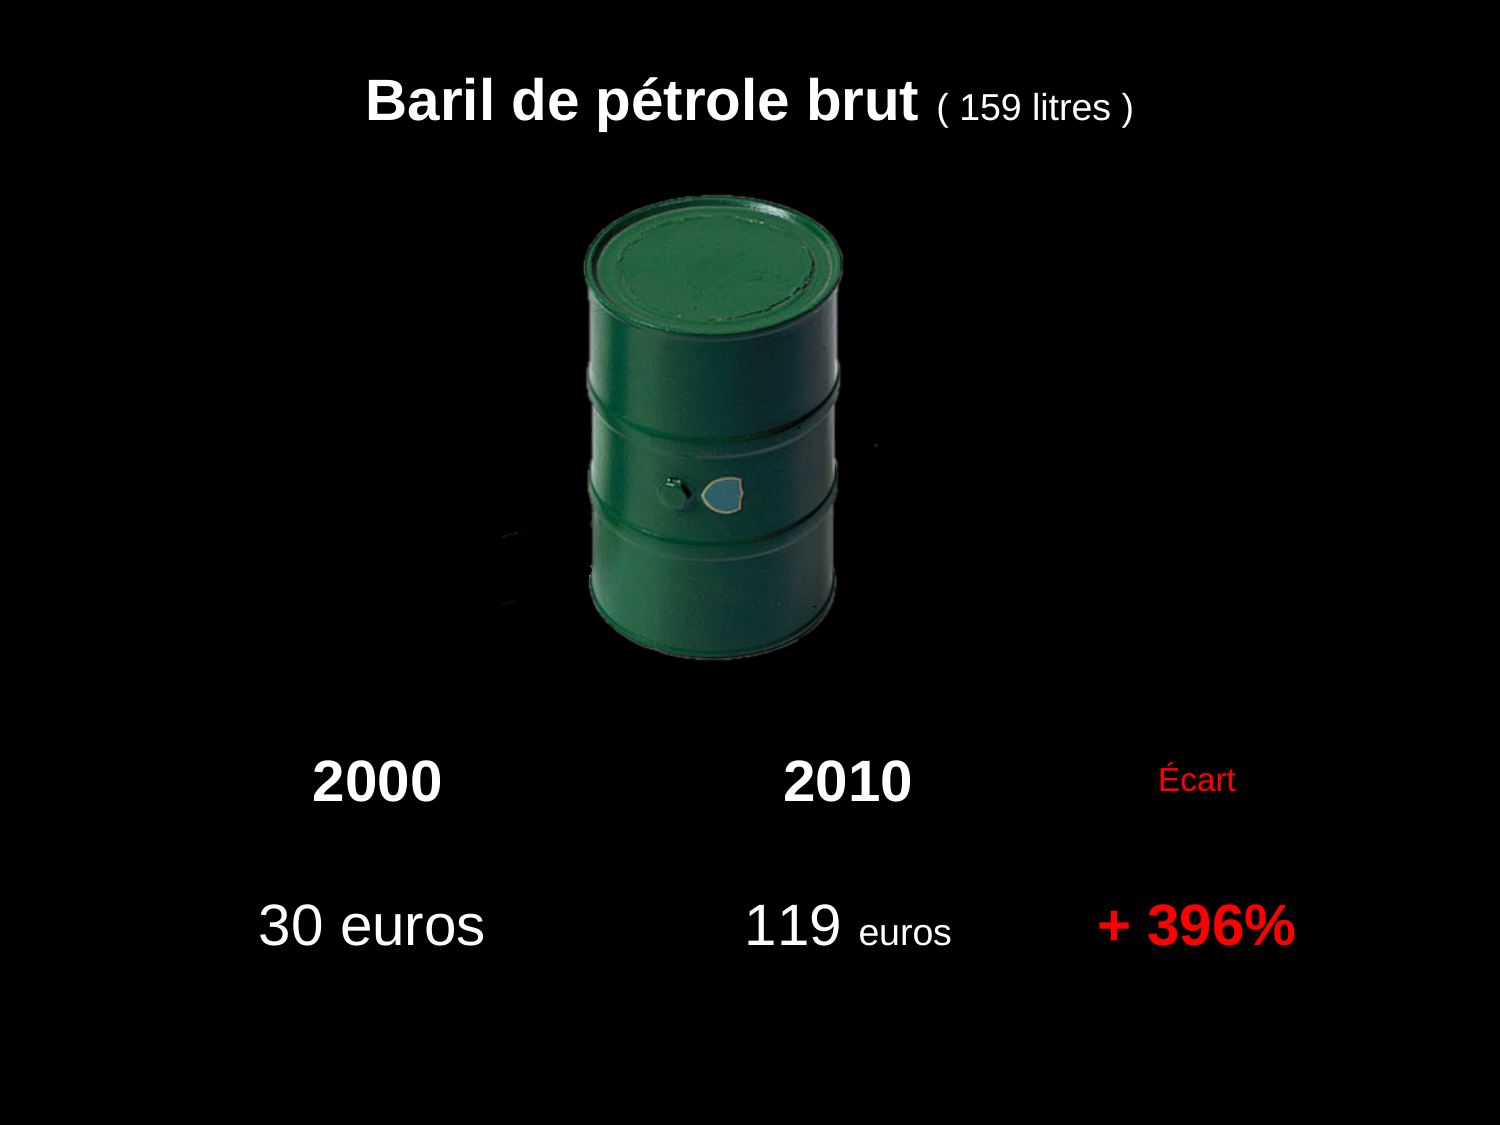

Baril de pétrole brut ( 159 litres )
| 2000 | 2010 | Écart |
| --- | --- | --- |
| 30 euros | 119 euros | + 396% |